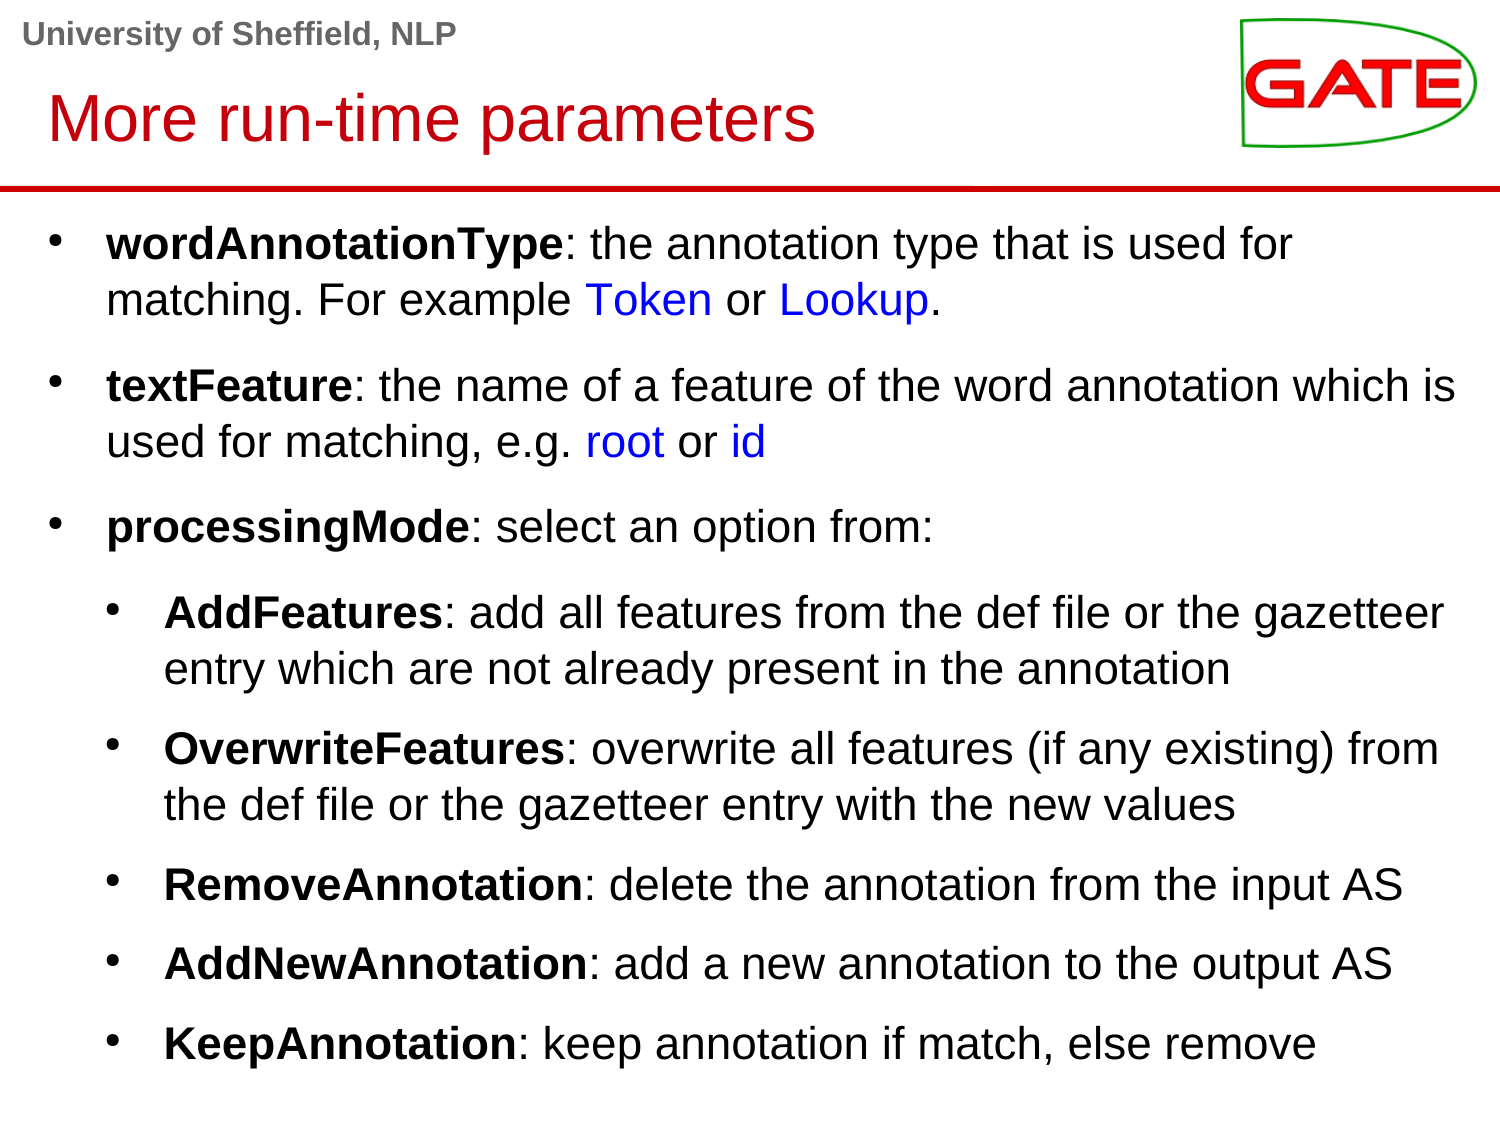

# More run-time parameters
wordAnnotationType: the annotation type that is used for matching. For example Token or Lookup.
textFeature: the name of a feature of the word annotation which is used for matching, e.g. root or id
processingMode: select an option from:
AddFeatures: add all features from the def file or the gazetteer entry which are not already present in the annotation
OverwriteFeatures: overwrite all features (if any existing) from the def file or the gazetteer entry with the new values
RemoveAnnotation: delete the annotation from the input AS
AddNewAnnotation: add a new annotation to the output AS
KeepAnnotation: keep annotation if match, else remove